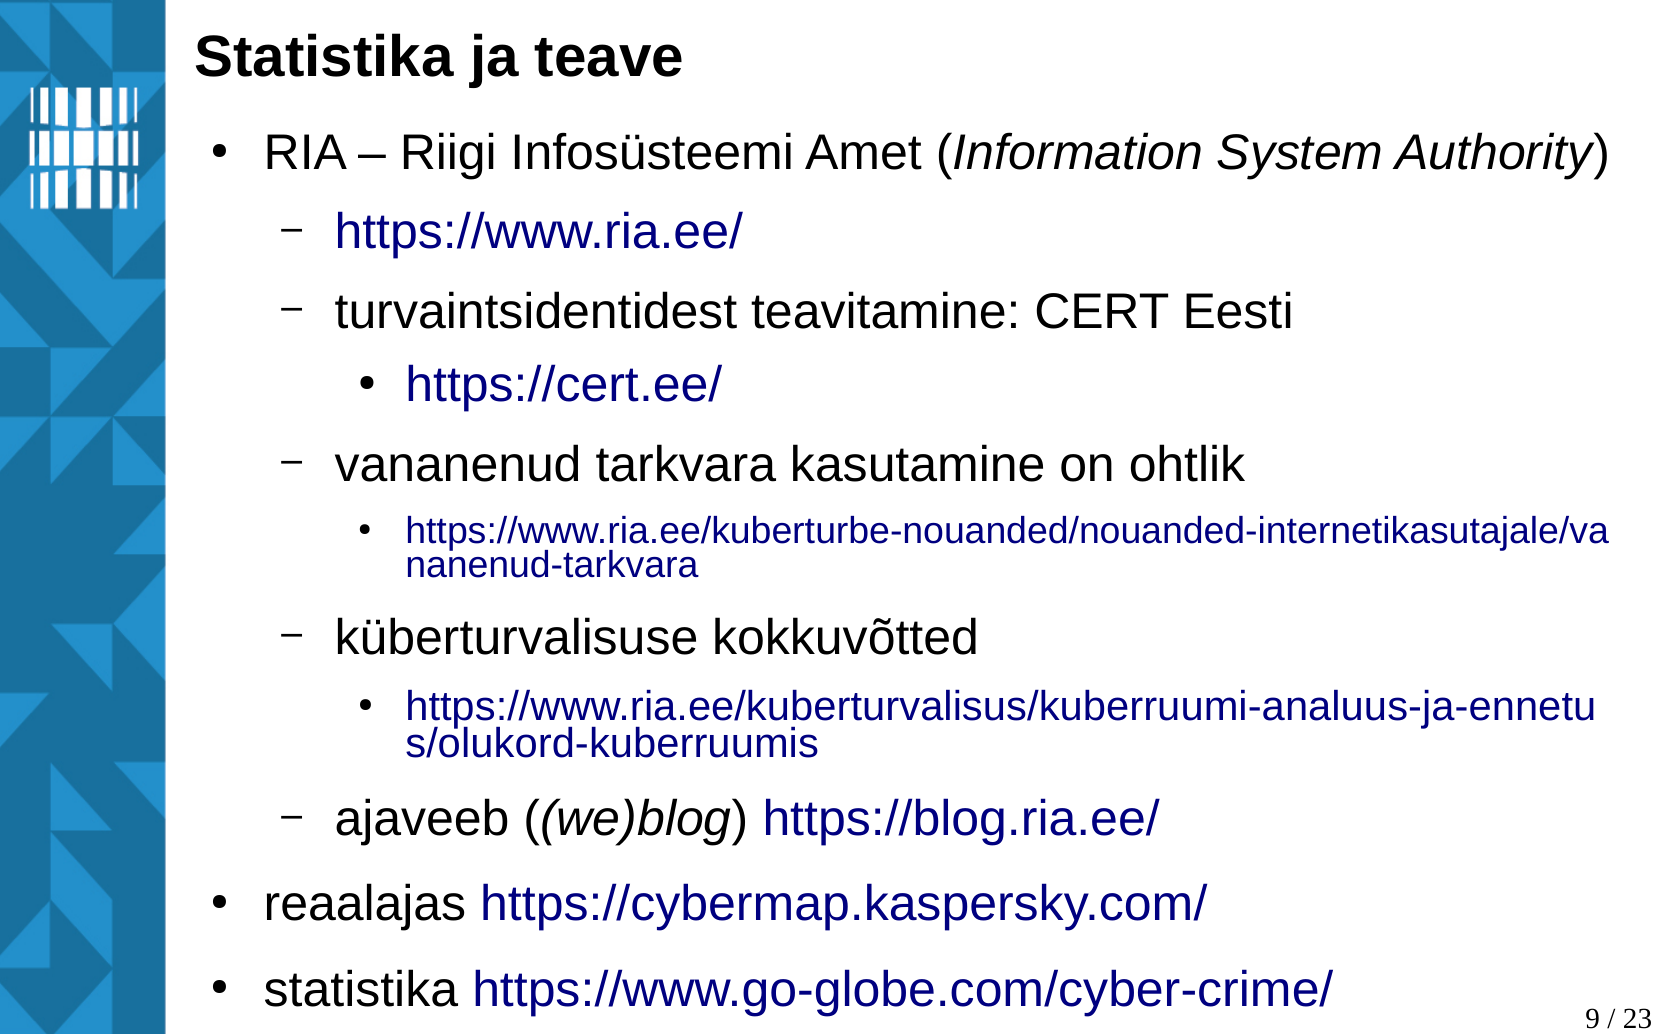

# Statistika ja teave
RIA – Riigi Infosüsteemi Amet (Information System Authority)
https://www.ria.ee/
turvaintsidentidest teavitamine: CERT Eesti
https://cert.ee/
vananenud tarkvara kasutamine on ohtlik
https://www.ria.ee/kuberturbe-nouanded/nouanded-internetikasutajale/vananenud-tarkvara
küberturvalisuse kokkuvõtted
https://www.ria.ee/kuberturvalisus/kuberruumi-analuus-ja-ennetus/olukord-kuberruumis
ajaveeb ((we)blog) https://blog.ria.ee/
reaalajas https://cybermap.kaspersky.com/
statistika https://www.go-globe.com/cyber-crime/
9